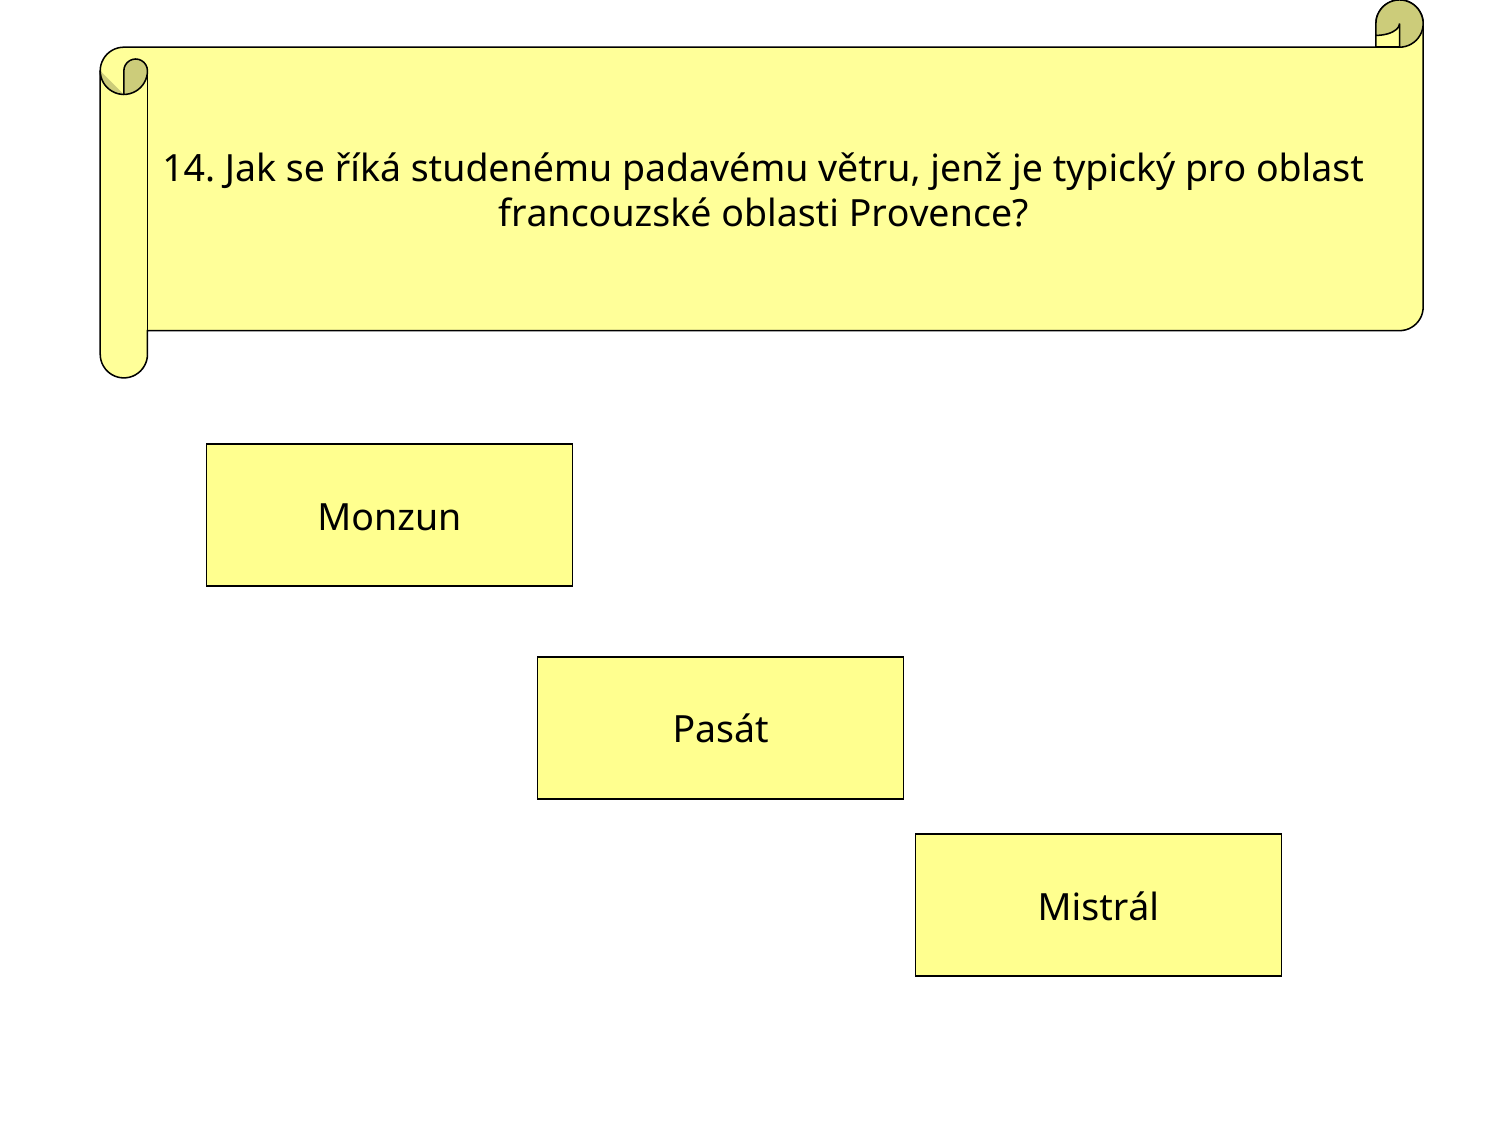

14. Jak se říká studenému padavému větru, jenž je typický pro oblast
francouzské oblasti Provence?
Monzun
Pasát
Mistrál